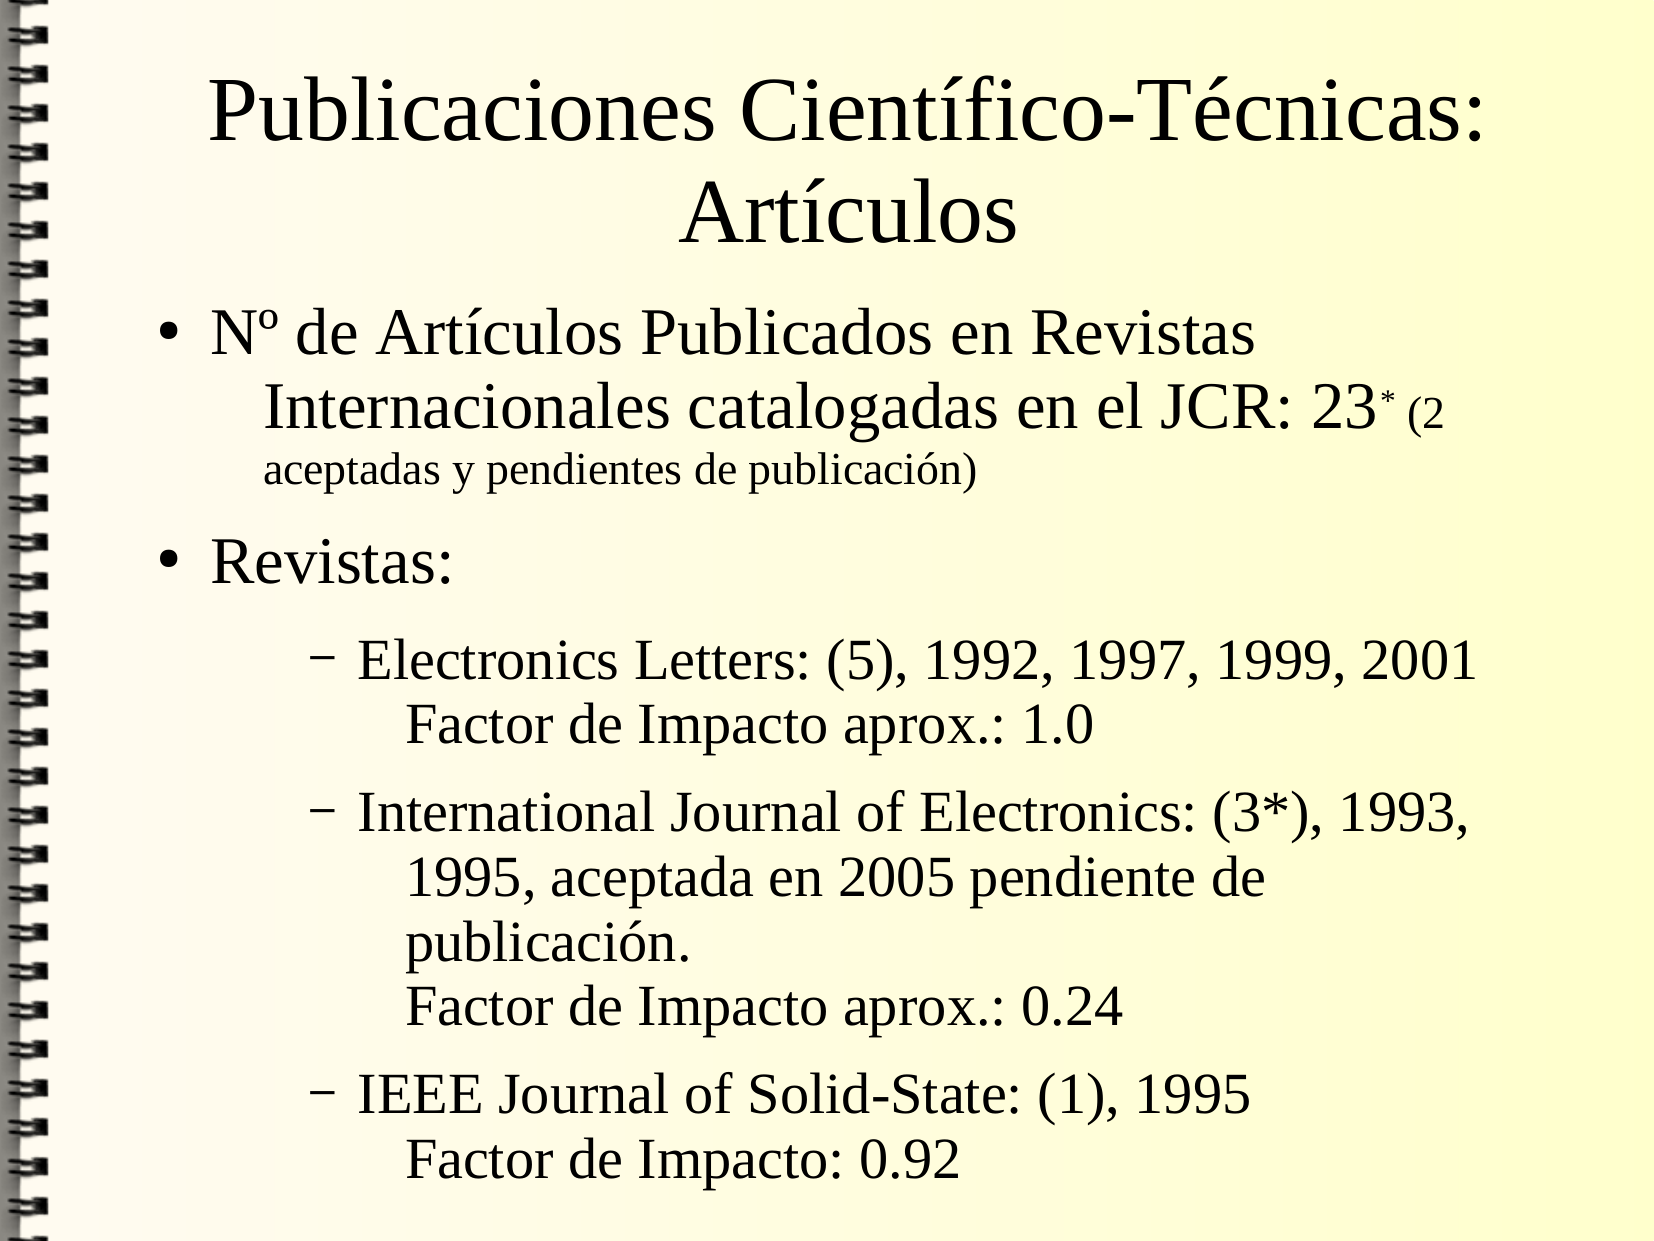

Publicaciones Científico-Técnicas: Artículos
# Nº de Artículos Publicados en Revistas Internacionales catalogadas en el JCR: 23* (2 aceptadas y pendientes de publicación)
Revistas:
Electronics Letters: (5), 1992, 1997, 1999, 2001
Factor de Impacto aprox.: 1.0
International Journal of Electronics: (3*), 1993, 1995, aceptada en 2005 pendiente de publicación.
Factor de Impacto aprox.: 0.24
IEEE Journal of Solid-State: (1), 1995
Factor de Impacto: 0.92